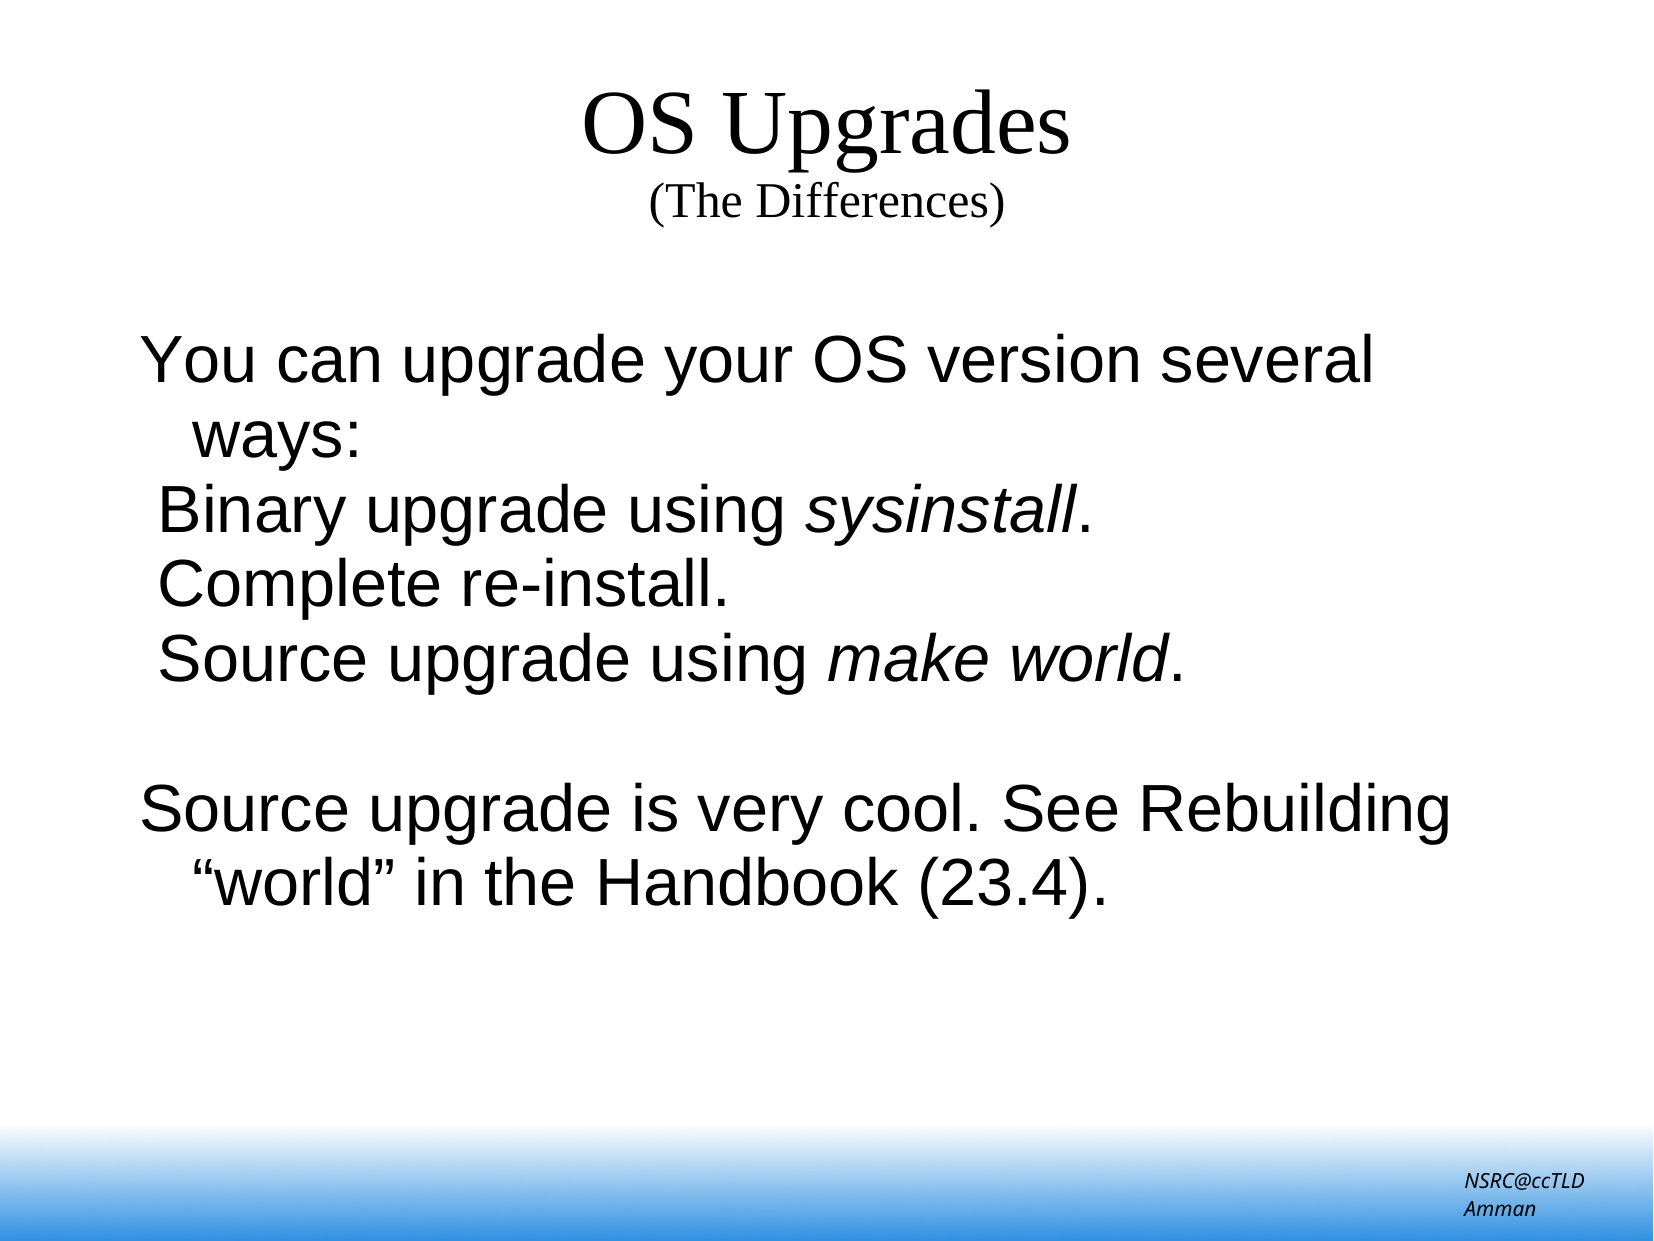

# OS Upgrades (The Differences)
You can upgrade your OS version several ways:
 Binary upgrade using sysinstall.
 Complete re-install.
 Source upgrade using make world.
Source upgrade is very cool. See Rebuilding “world” in the Handbook (23.4).